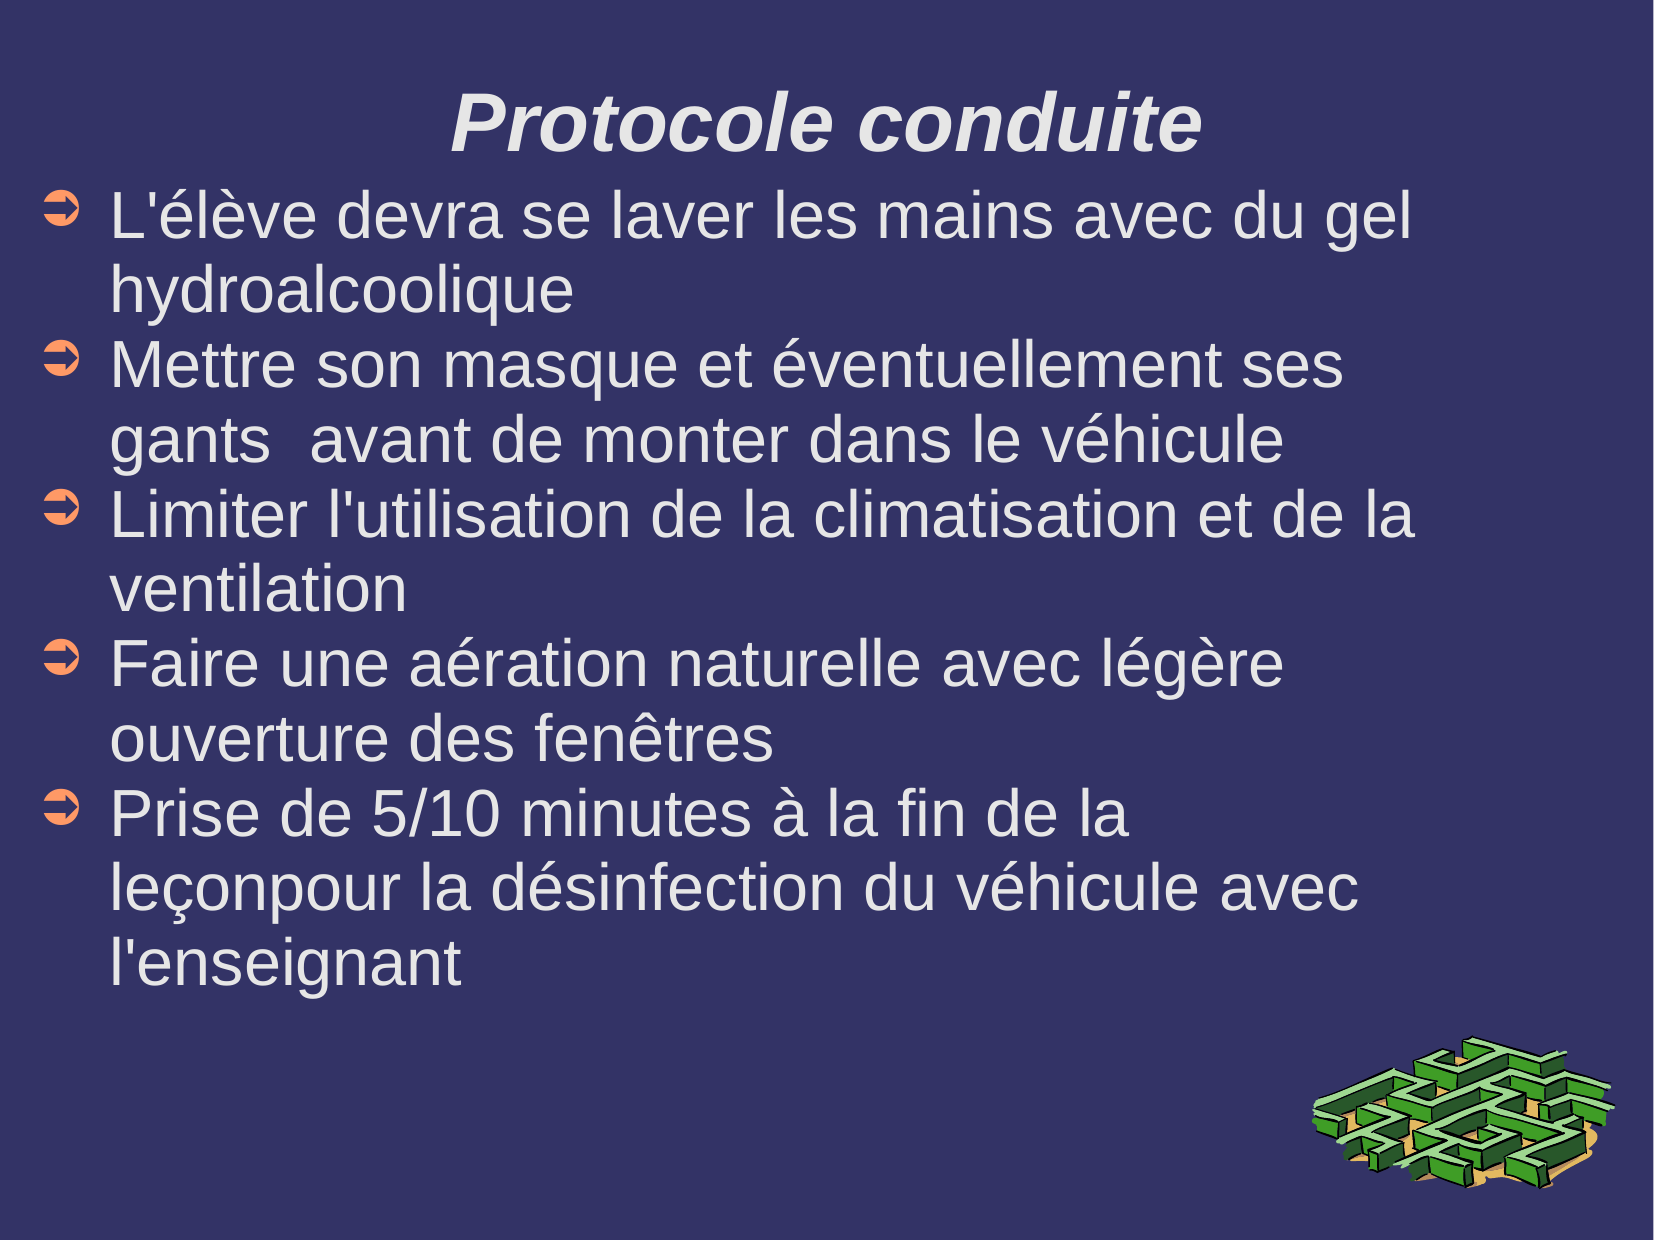

# Protocole conduite
L'élève devra se laver les mains avec du gel hydroalcoolique
Mettre son masque et éventuellement ses gants avant de monter dans le véhicule
Limiter l'utilisation de la climatisation et de la ventilation
Faire une aération naturelle avec légère ouverture des fenêtres
Prise de 5/10 minutes à la fin de la leçonpour la désinfection du véhicule avec l'enseignant